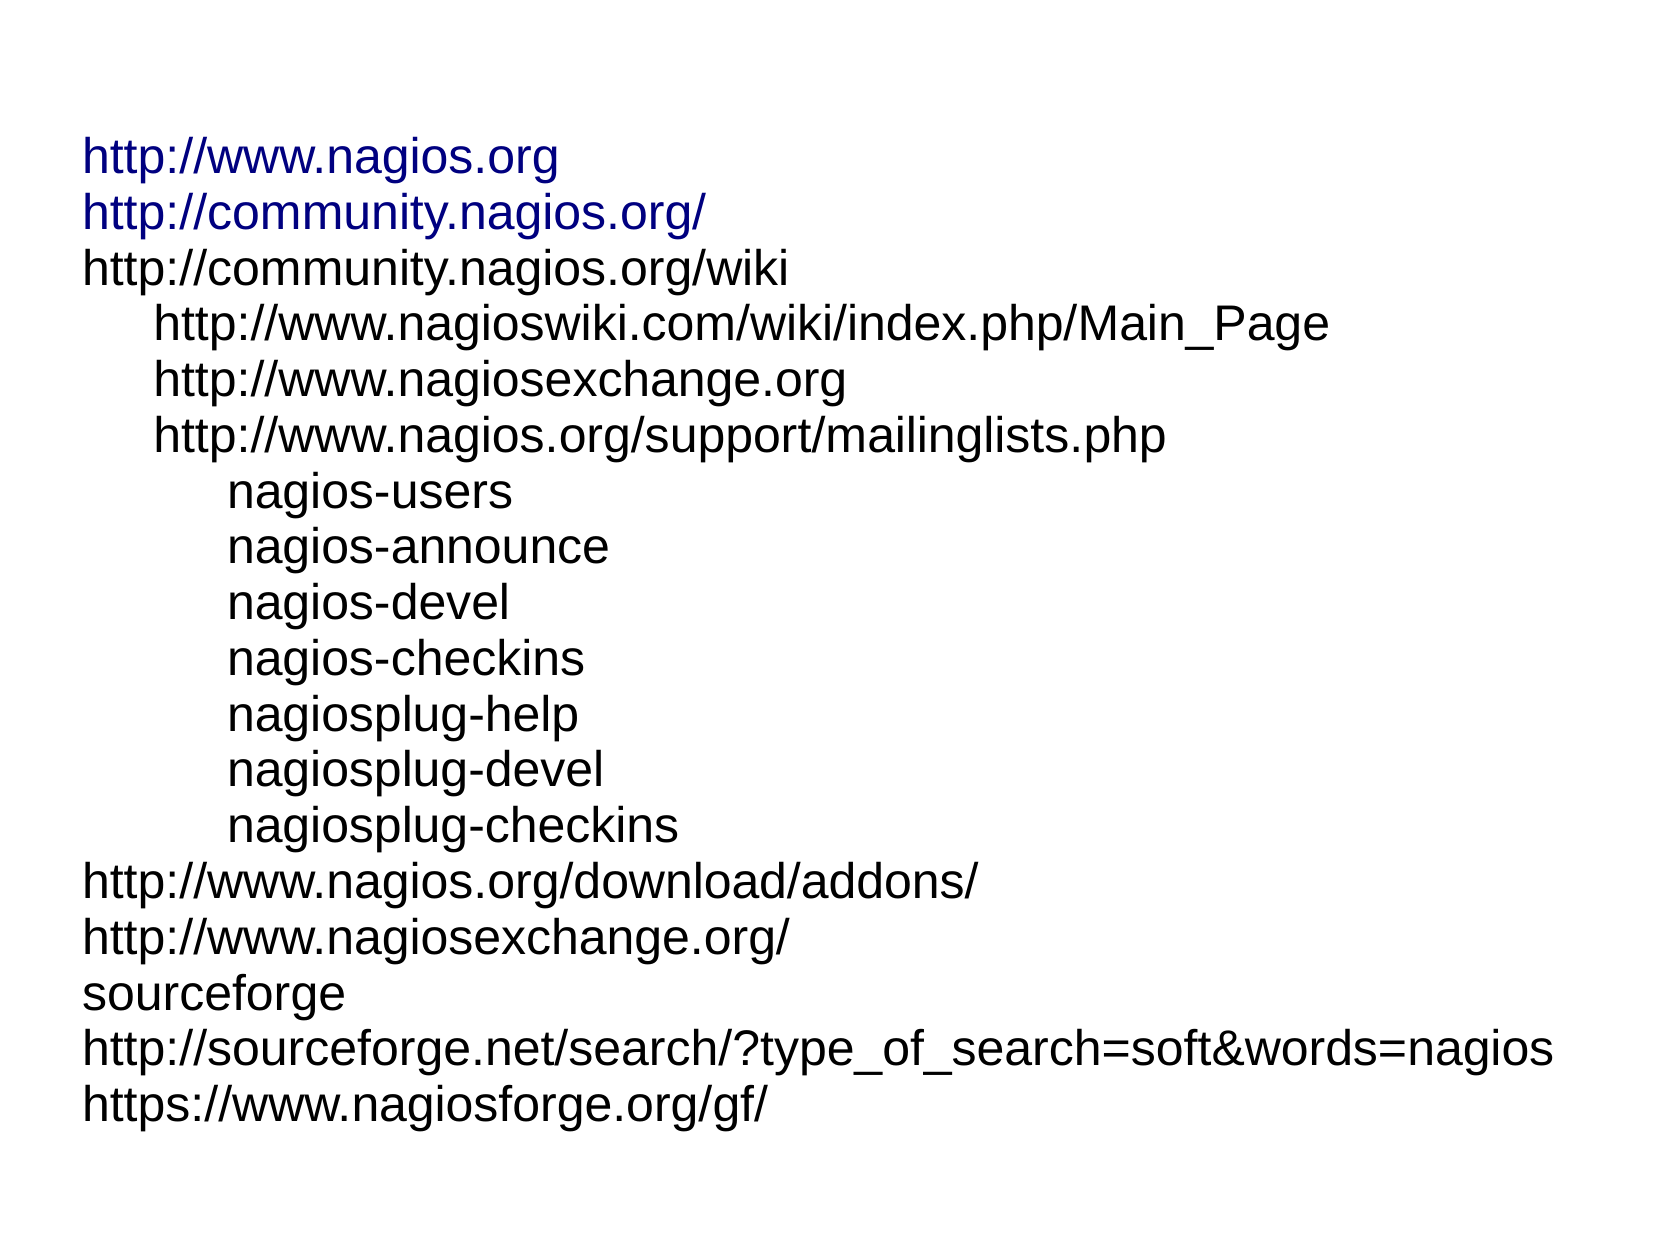

http://www.nagios.org
http://community.nagios.org/
http://community.nagios.org/wiki
	http://www.nagioswiki.com/wiki/index.php/Main_Page
	http://www.nagiosexchange.org
	http://www.nagios.org/support/mailinglists.php
		nagios-users
		nagios-announce
		nagios-devel
		nagios-checkins
		nagiosplug-help
		nagiosplug-devel
		nagiosplug-checkins
http://www.nagios.org/download/addons/
http://www.nagiosexchange.org/
sourceforge
http://sourceforge.net/search/?type_of_search=soft&words=nagios
https://www.nagiosforge.org/gf/